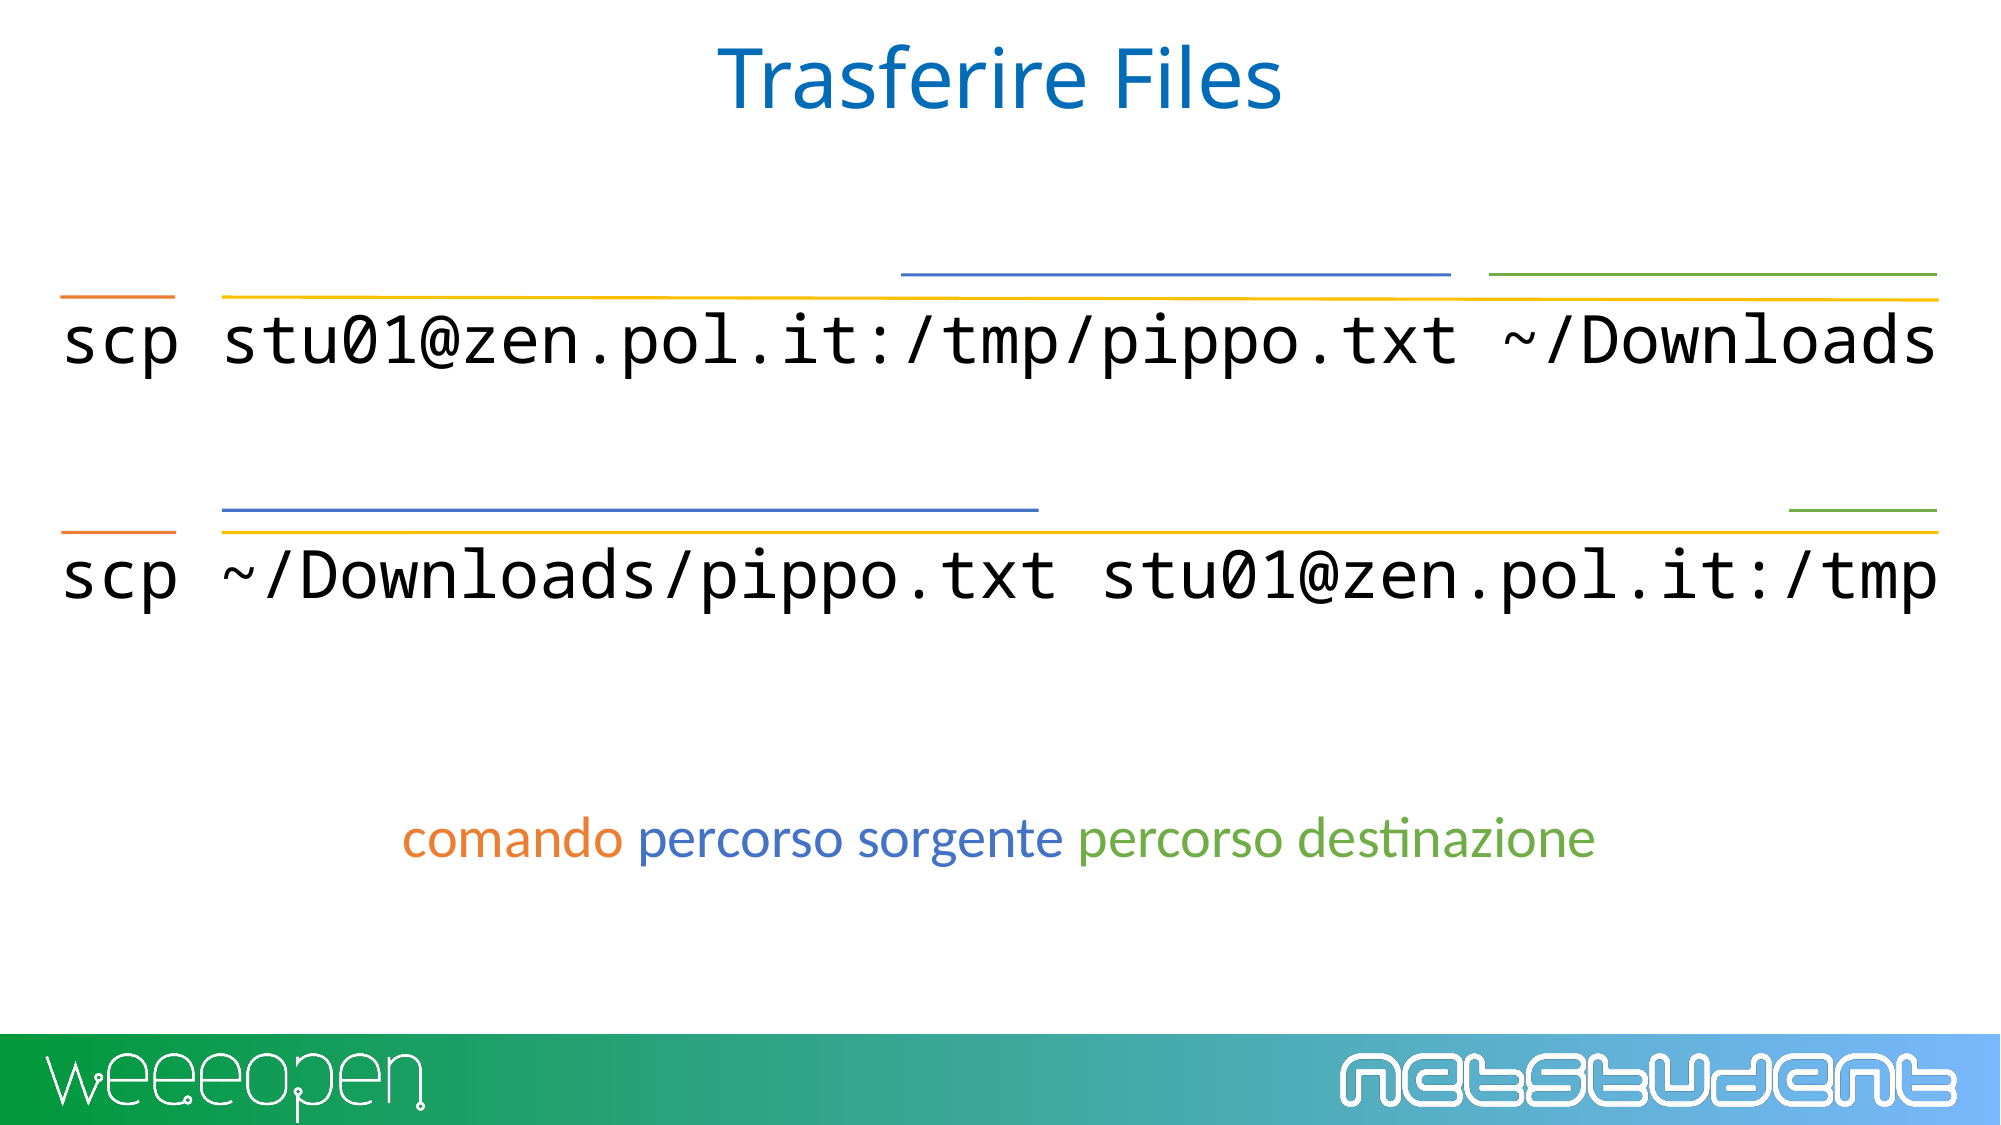

# Trasferire Files
scp stu01@zen.pol.it:/tmp/pippo.txt ~/Downloads
scp ~/Downloads/pippo.txt stu01@zen.pol.it:/tmp
comando percorso sorgente percorso destinazione